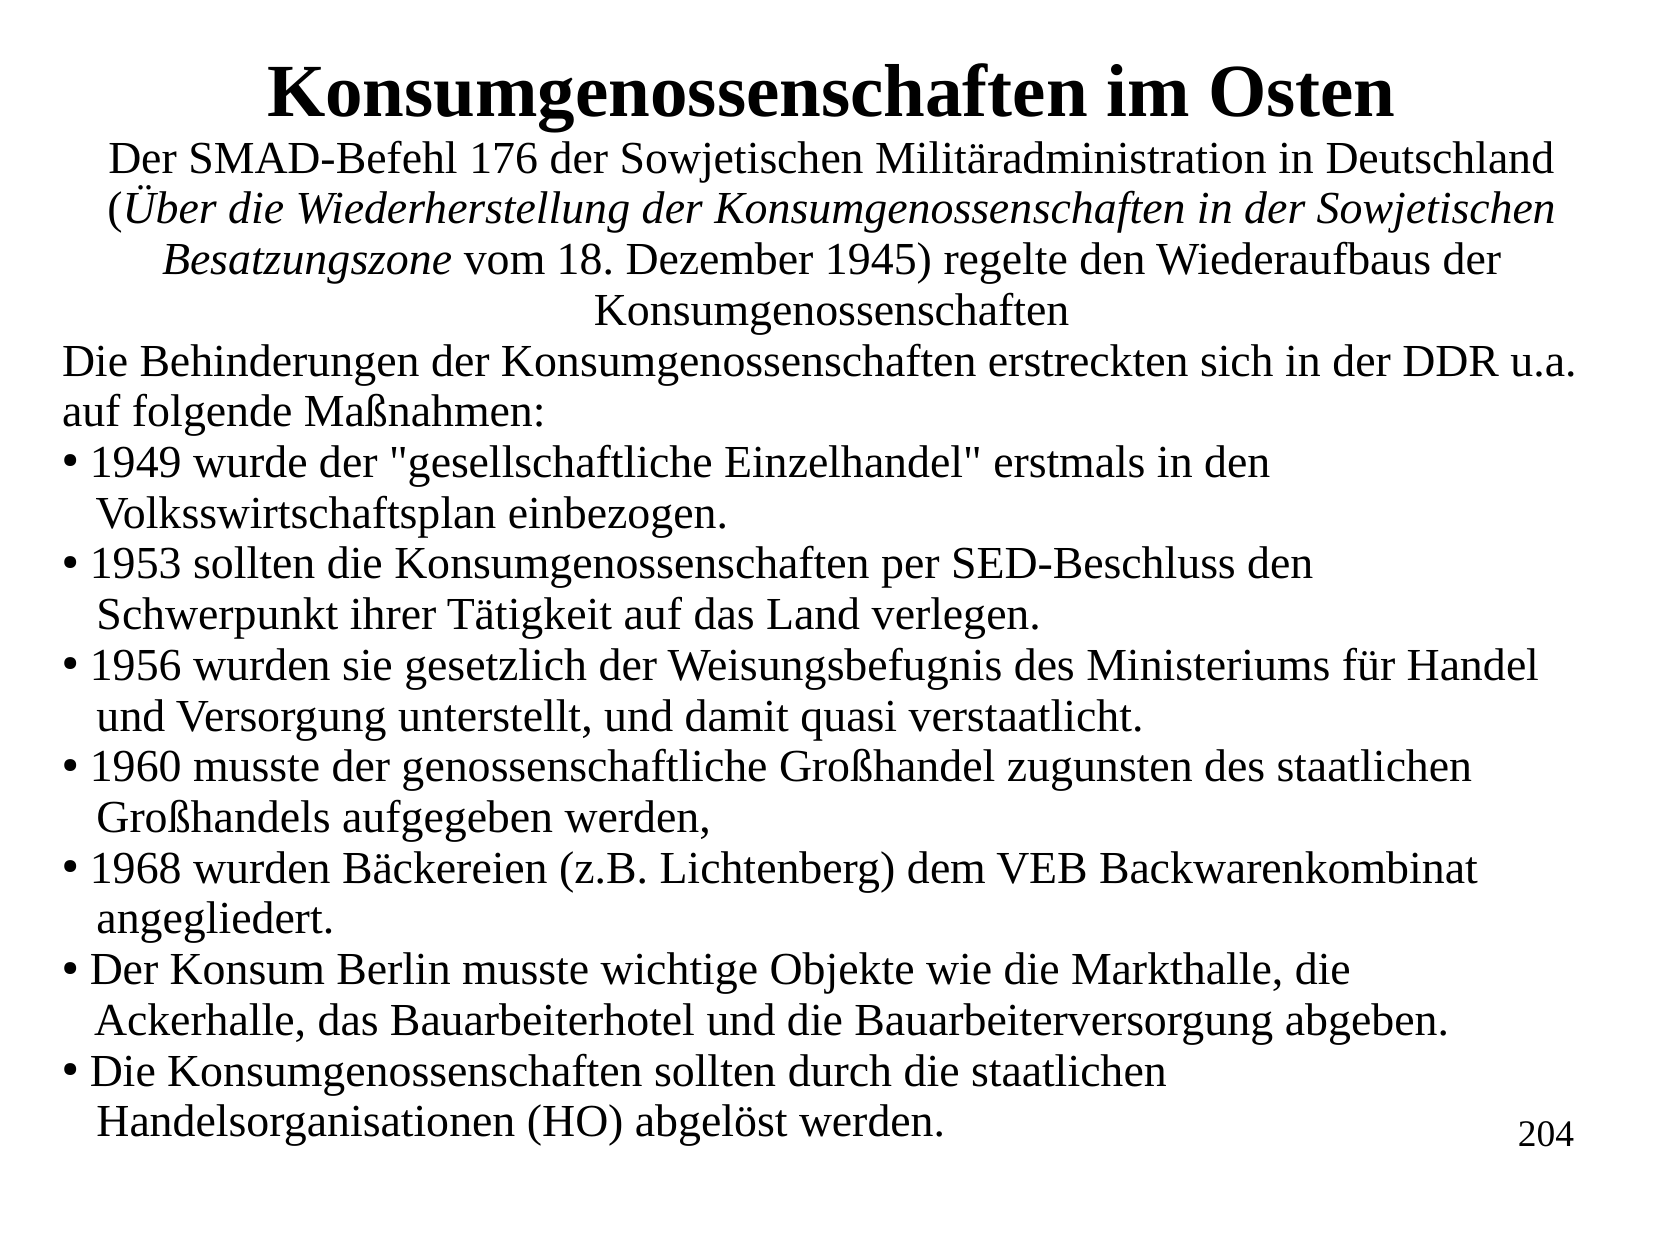

Konsumgenossenschaften im Osten
Der SMAD-Befehl 176 der Sowjetischen Militäradministration in Deutschland (Über die Wiederherstellung der Konsumgenossen­schaften in der Sowjetischen Besatzungszone vom 18. Dezember 1945) regelte den Wiederaufbaus der Konsumgenossenschaften
Die Behinderungen der Konsumgenossenschaften erstreckten sich in der DDR u.a. auf folgende Maßnahmen:
 1949 wurde der "gesellschaftliche Einzelhandel" erstmals in den Volksswirtschaftsplan einbezogen.
 1953 sollten die Konsumgenossenschaften per SED-Beschluss den Schwerpunkt ihrer Tätigkeit auf das Land verlegen.
 1956 wurden sie gesetzlich der Weisungsbefugnis des Ministeriums für Handel und Versorgung unterstellt, und damit quasi verstaatlicht.
 1960 musste der genossenschaftliche Großhandel zugunsten des staatlichen Großhandels aufgegeben werden,
 1968 wurden Bäckereien (z.B. Lichtenberg) dem VEB Backwarenkombinat angegliedert.
 Der Konsum Berlin musste wichtige Objekte wie die Markthalle, die Ackerhalle, das Bauarbeiterhotel und die Bauarbeiterversorgung abgeben.
 Die Konsumgenossenschaften sollten durch die staatlichen Handelsorganisationen (HO) abgelöst werden.